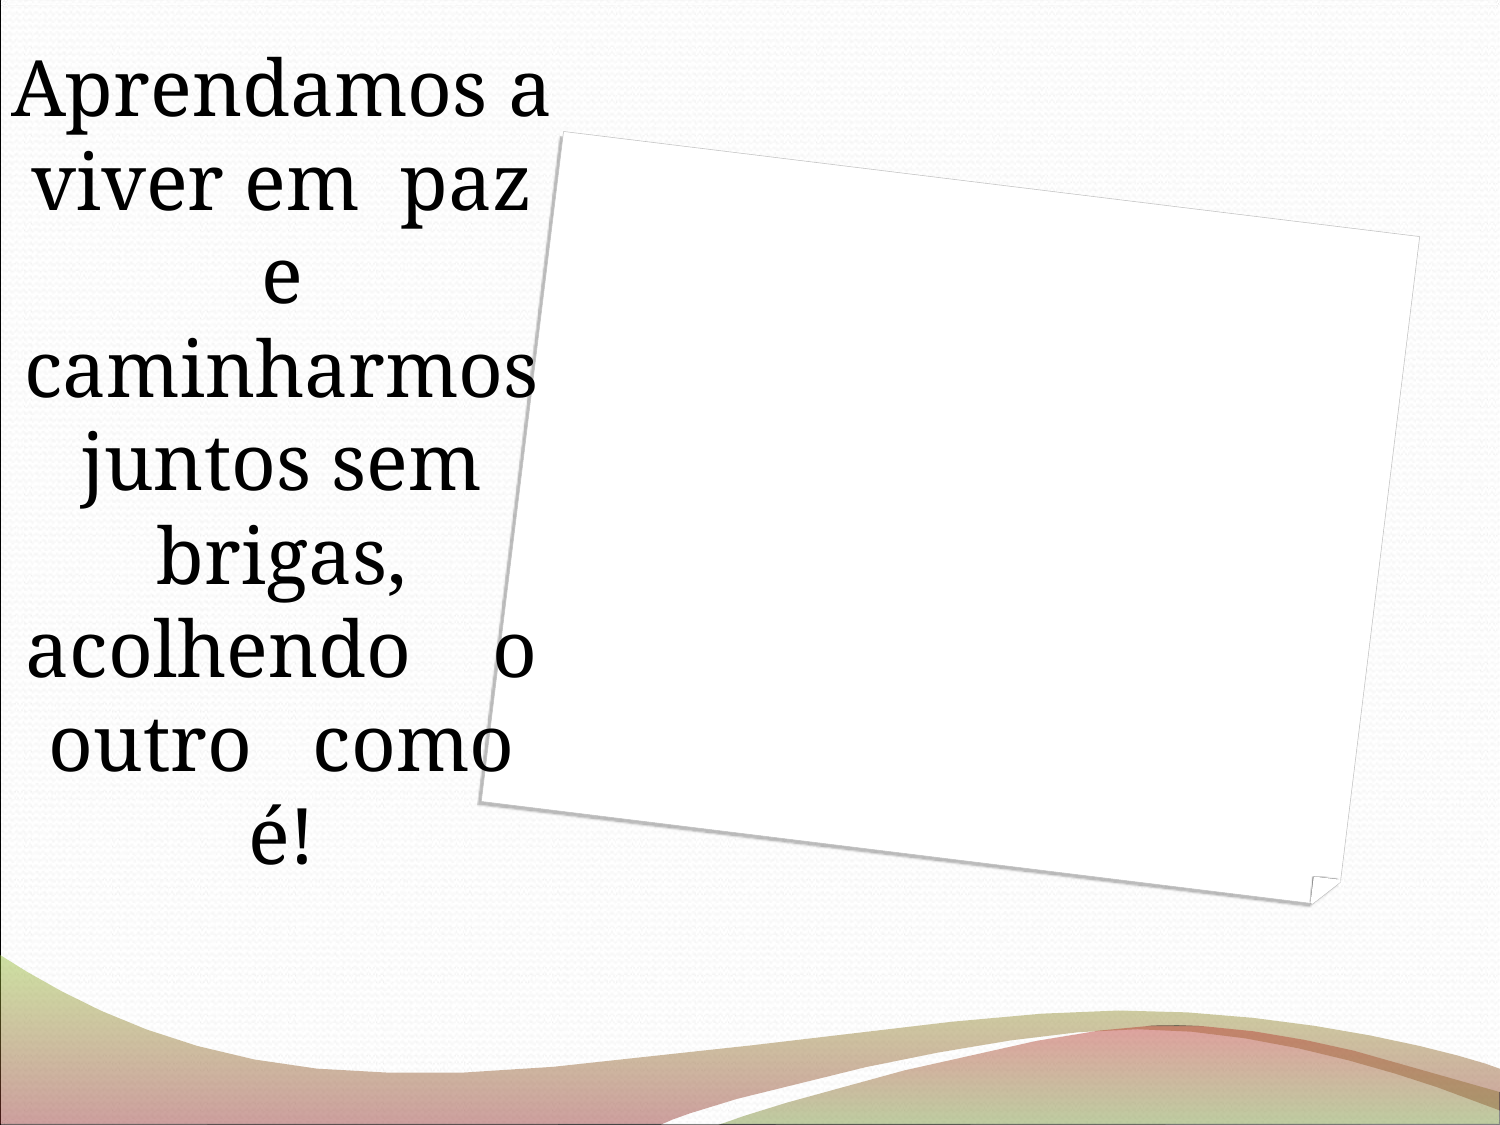

# Aprendamos a viver em paz e caminharmos juntos sem brigas, acolhendo o outro como é!